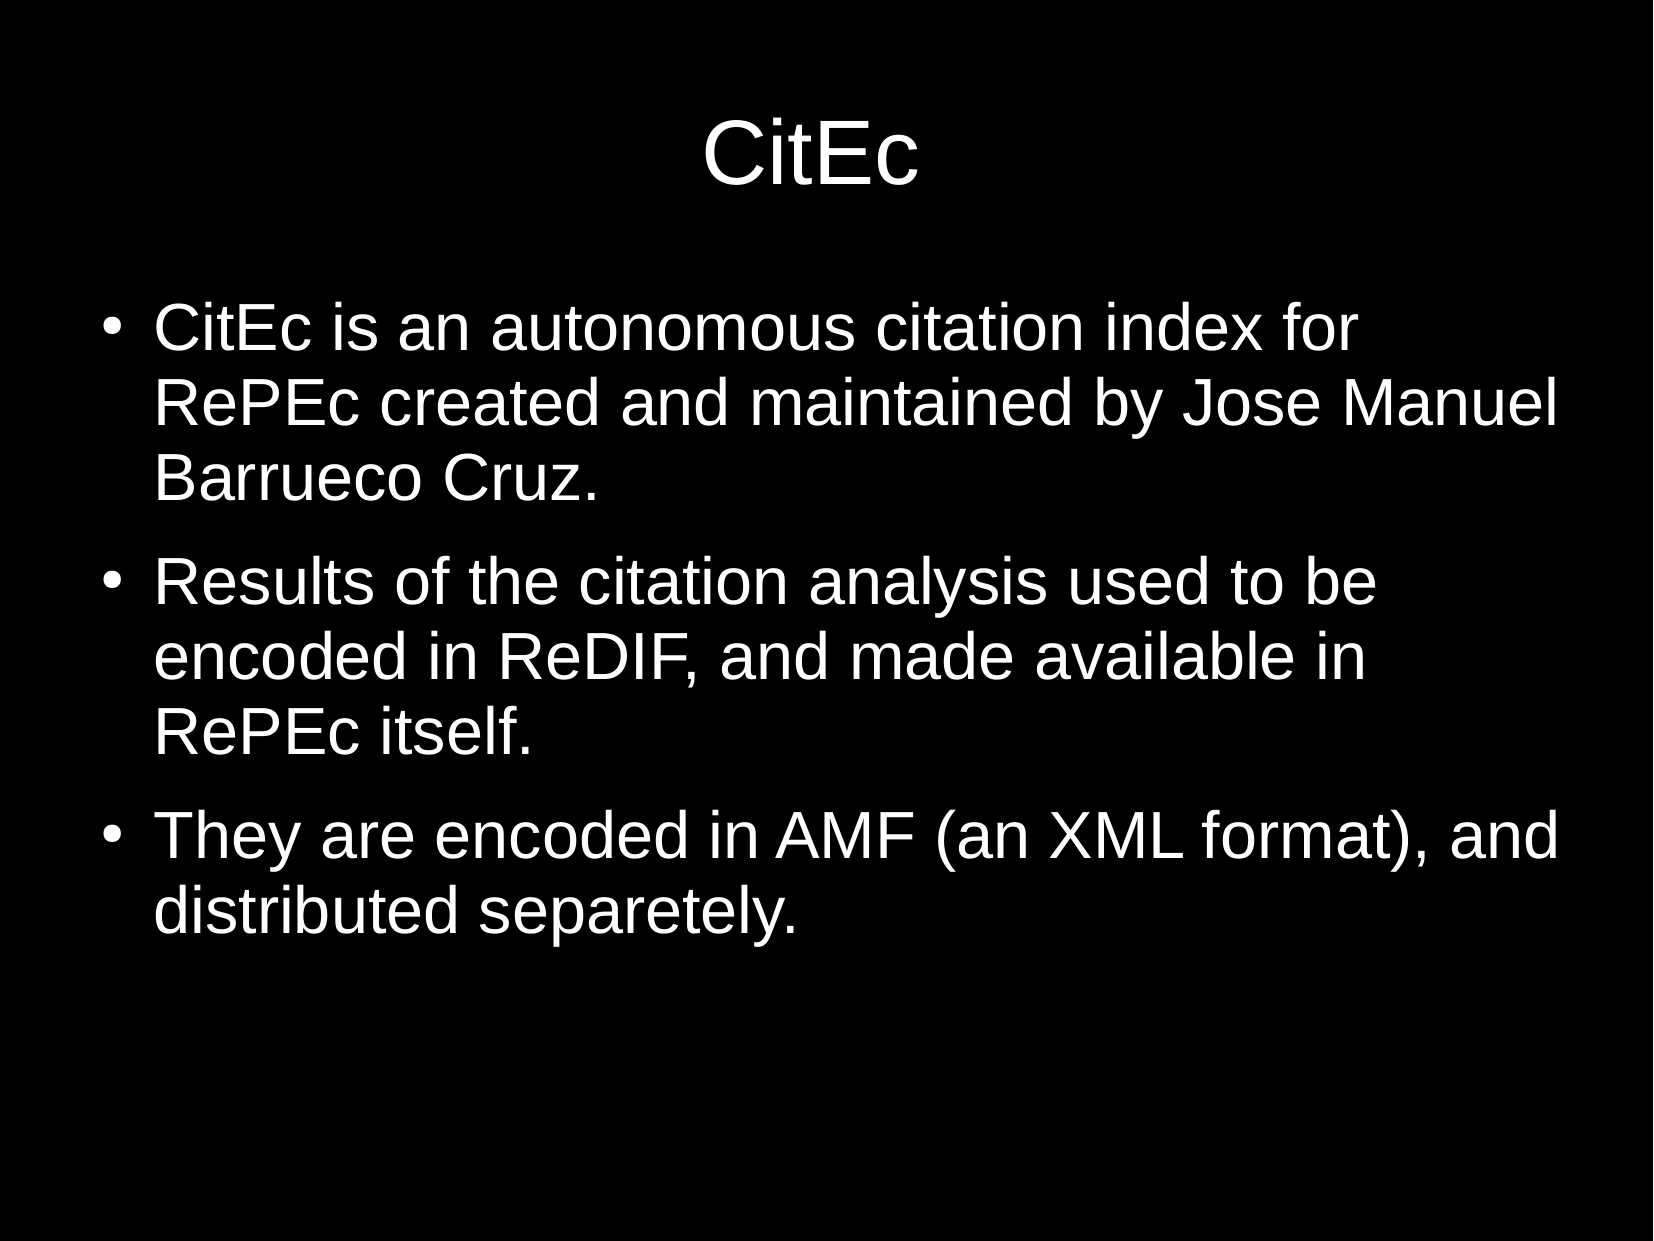

# CitEc
CitEc is an autonomous citation index for RePEc created and maintained by Jose Manuel Barrueco Cruz.
Results of the citation analysis used to be encoded in ReDIF, and made available in RePEc itself.
They are encoded in AMF (an XML format), and distributed separetely.